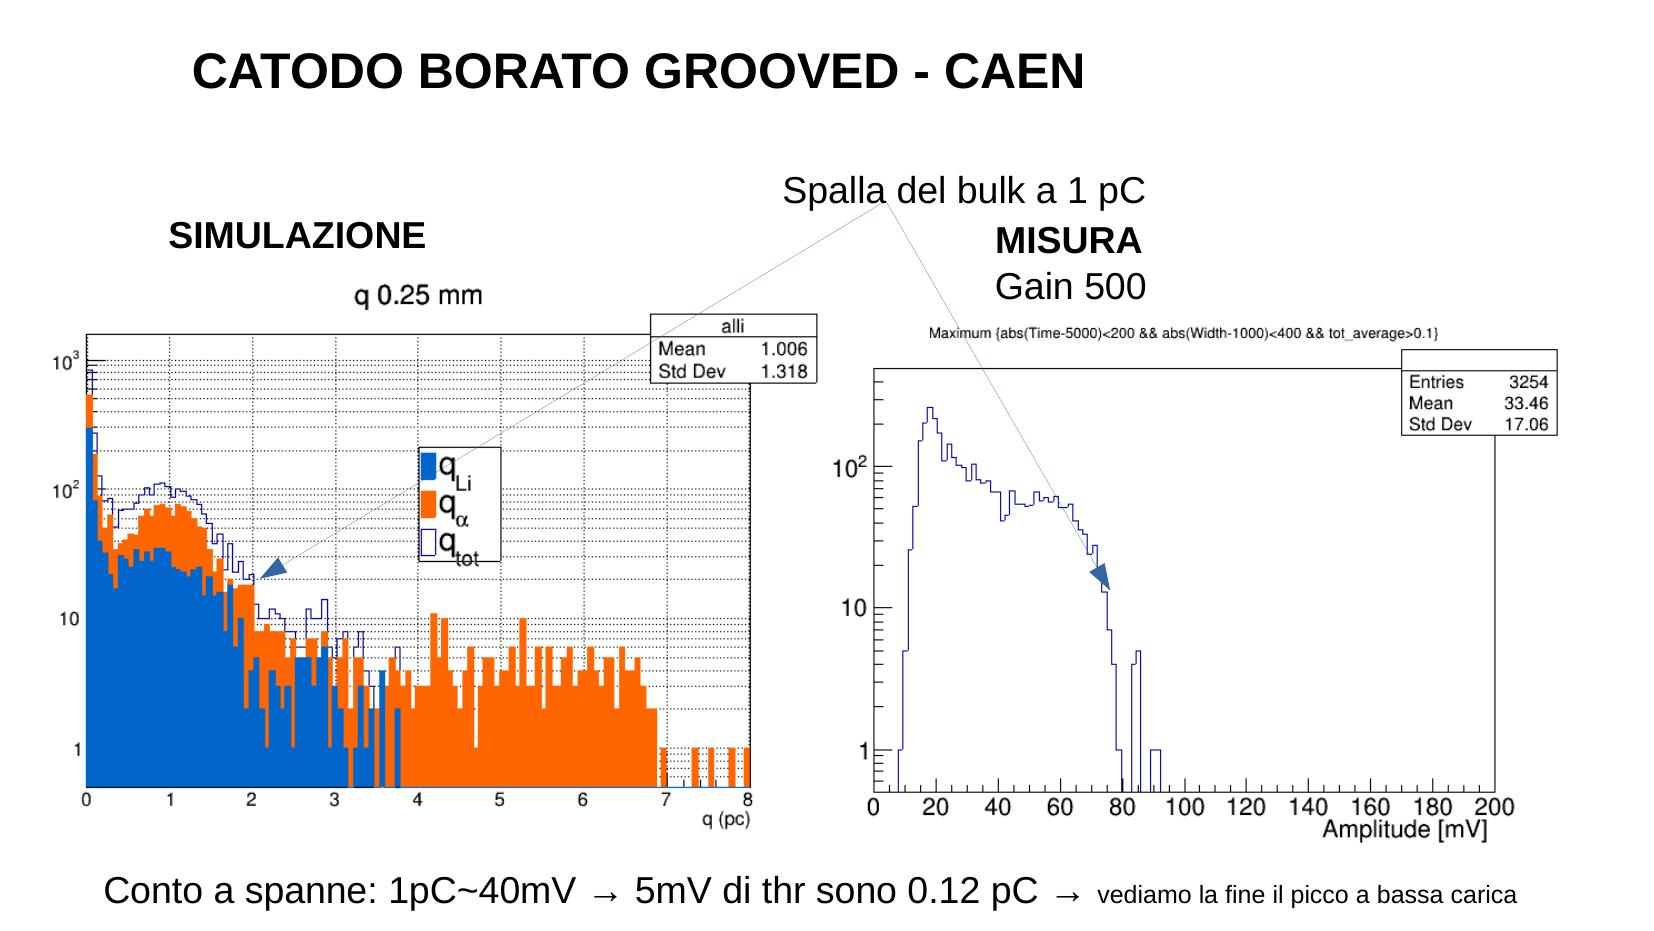

CATODO BORATO GROOVED - CAEN
Spalla del bulk a 1 pC
SIMULAZIONE
MISURA
Gain 500
Conto a spanne: 1pC~40mV → 5mV di thr sono 0.12 pC → vediamo la fine il picco a bassa carica